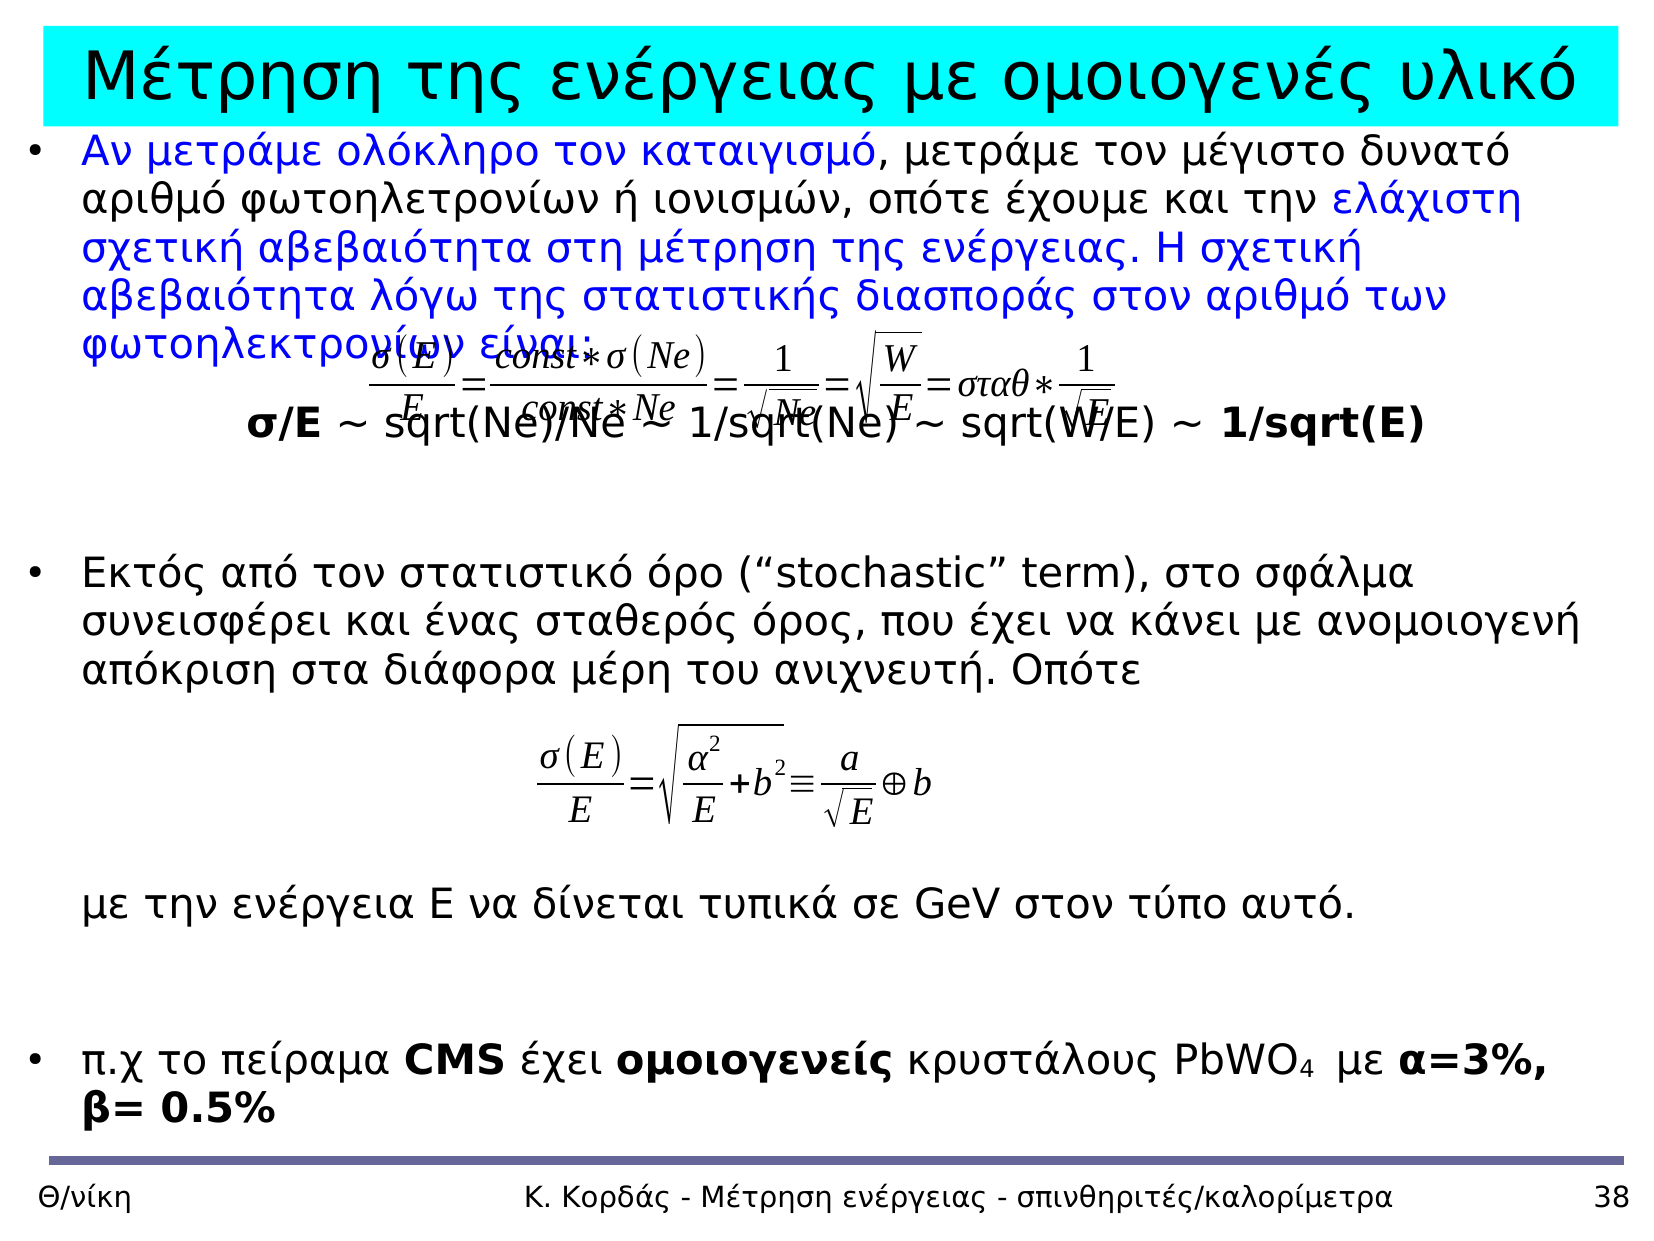

# Μέτρηση της ενέργειας με ομοιογενές υλικό
Aν μετράμε ολόκληρο τον καταιγισμό, μετράμε τον μέγιστο δυνατό αριθμό φωτοηλετρονίων ή ιονισμών, οπότε έχουμε και την ελάχιστη σχετική αβεβαιότητα στη μέτρηση της ενέργειας. H σχετική αβεβαιότητα λόγω της στατιστικής διασποράς στον αριθμό των φωτοηλεκτρονίων είναι:
σ/Ε ~ sqrt(Ne)/Ne ~ 1/sqrt(Ne) ~ sqrt(W/E) ~ 1/sqrt(E)
Εκτός από τον στατιστικό όρο (“stochastic” term), στο σφάλμα συνεισφέρει και ένας σταθερός όρος, που έχει να κάνει με ανομοιογενή απόκριση στα διάφορα μέρη του ανιχνευτή. Οπότε
με την ενέργεια Ε να δίνεται τυπικά σε GeV στον τύπο αυτό.
π.χ το πείραμα CMS έχει ομοιογενείς κρυστάλους PbWO4 με α=3%, β= 0.5%
Θ/νίκη
Κ. Κορδάς - Μέτρηση ενέργειας - σπινθηριτές/καλορίμετρα
38